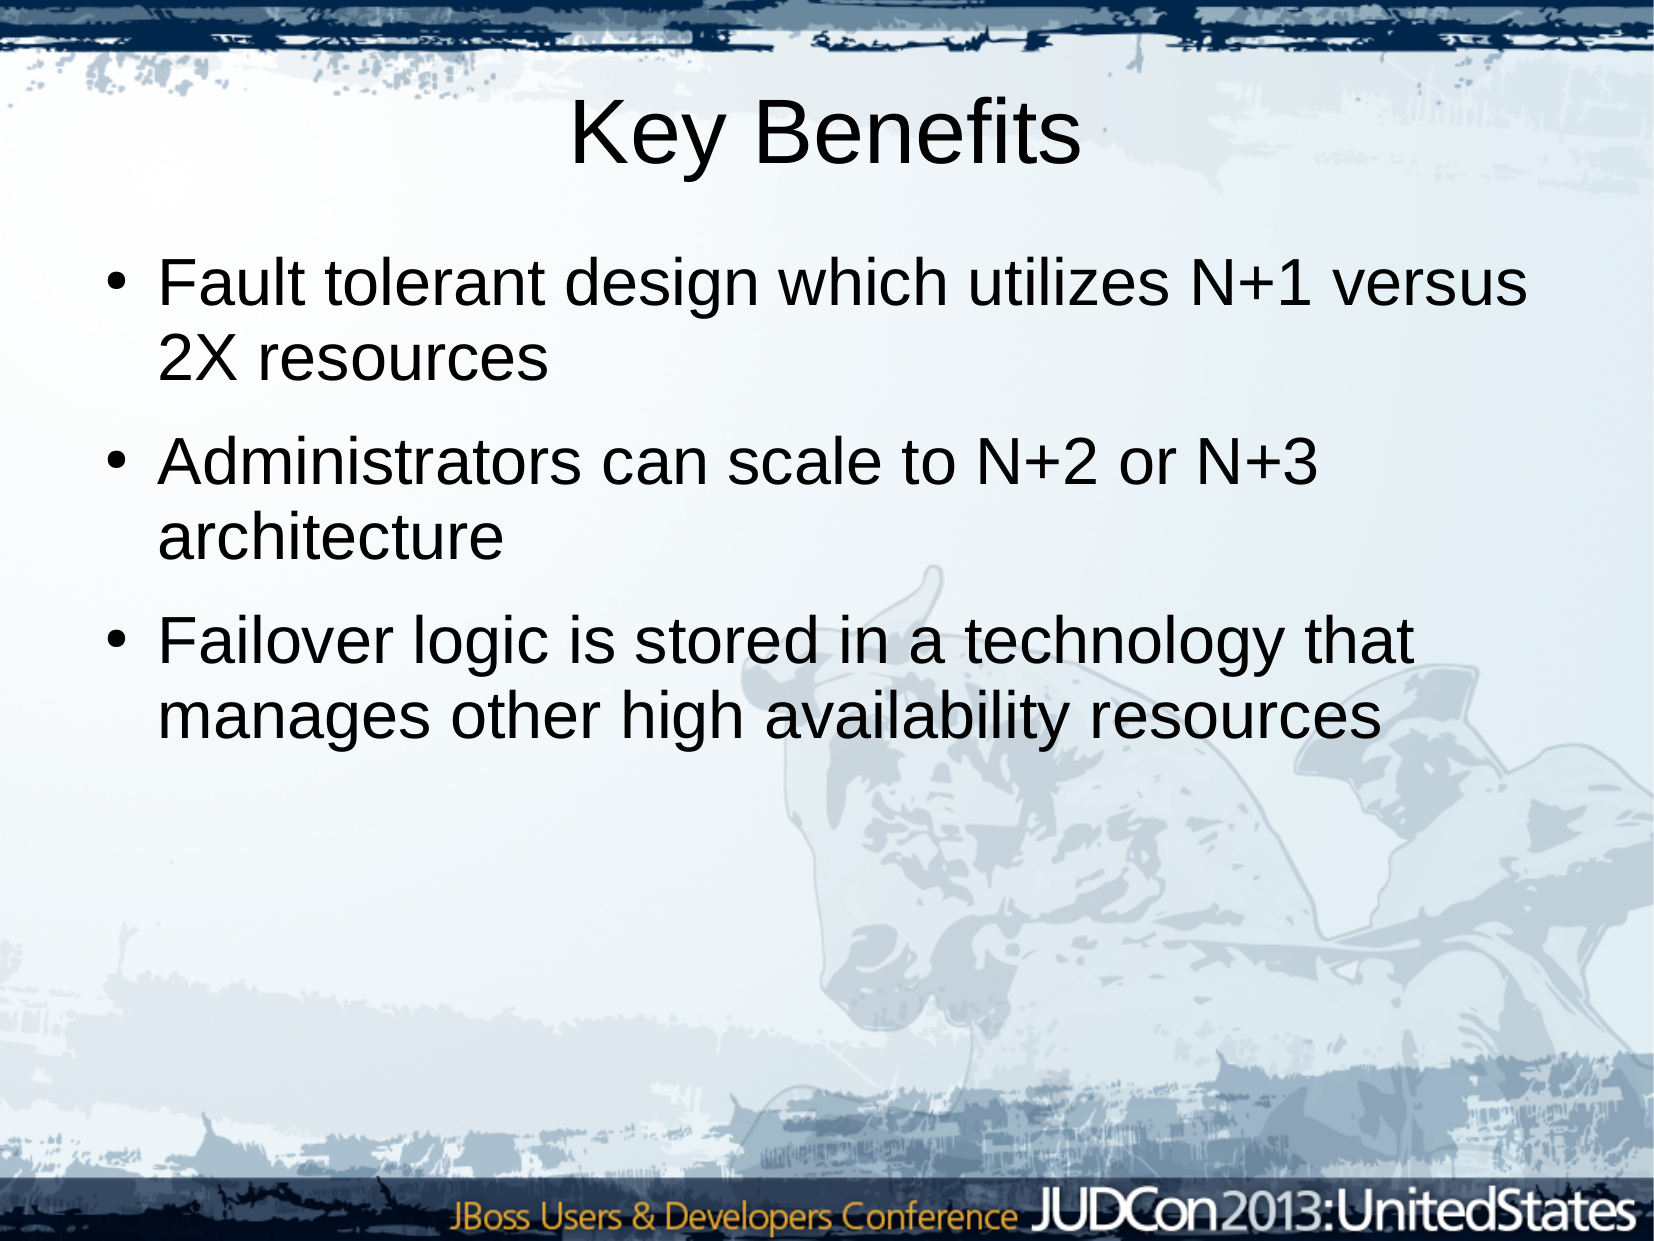

# Key Benefits
Fault tolerant design which utilizes N+1 versus 2X resources
Administrators can scale to N+2 or N+3 architecture
Failover logic is stored in a technology that manages other high availability resources